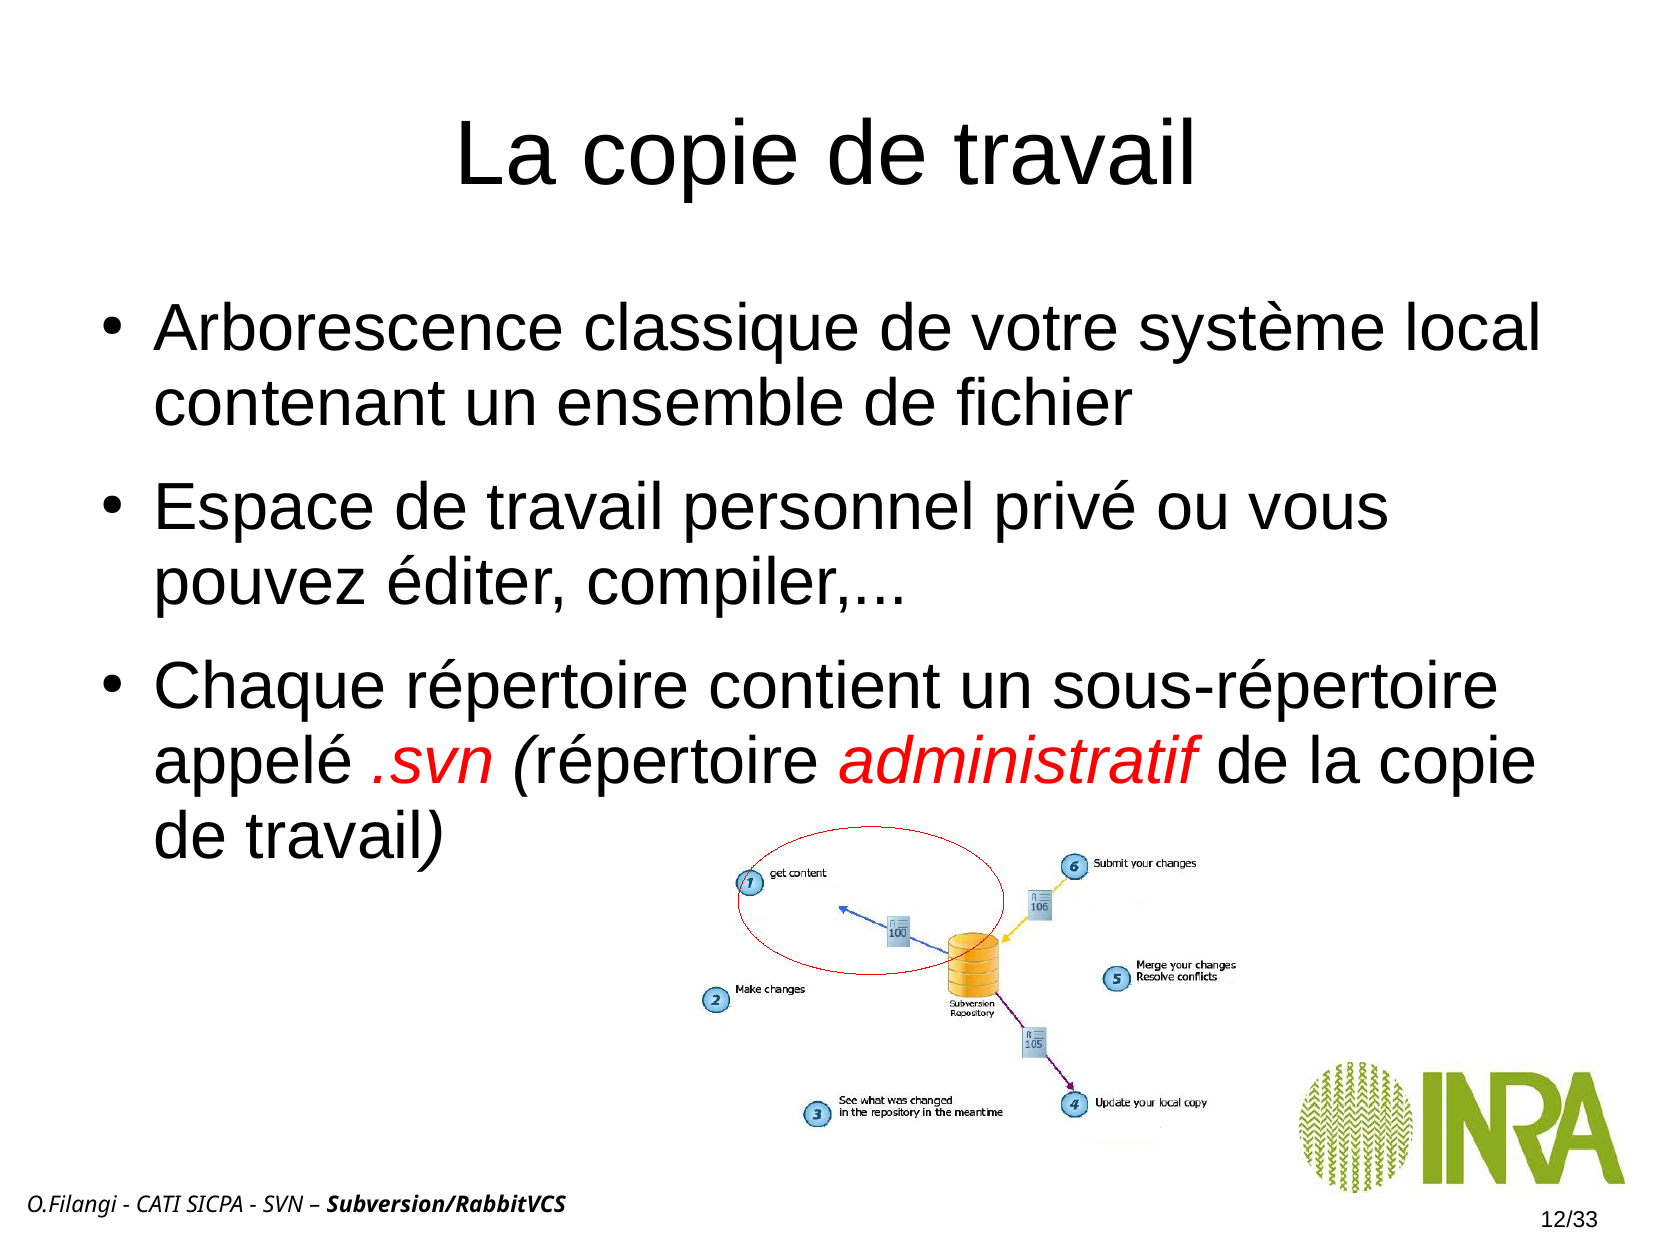

# La copie de travail
Arborescence classique de votre système local contenant un ensemble de fichier
Espace de travail personnel privé ou vous pouvez éditer, compiler,...
Chaque répertoire contient un sous-répertoire appelé .svn (répertoire administratif de la copie de travail)
 O.Filangi - CATI SICPA - SVN – Subversion/RabbitVCS